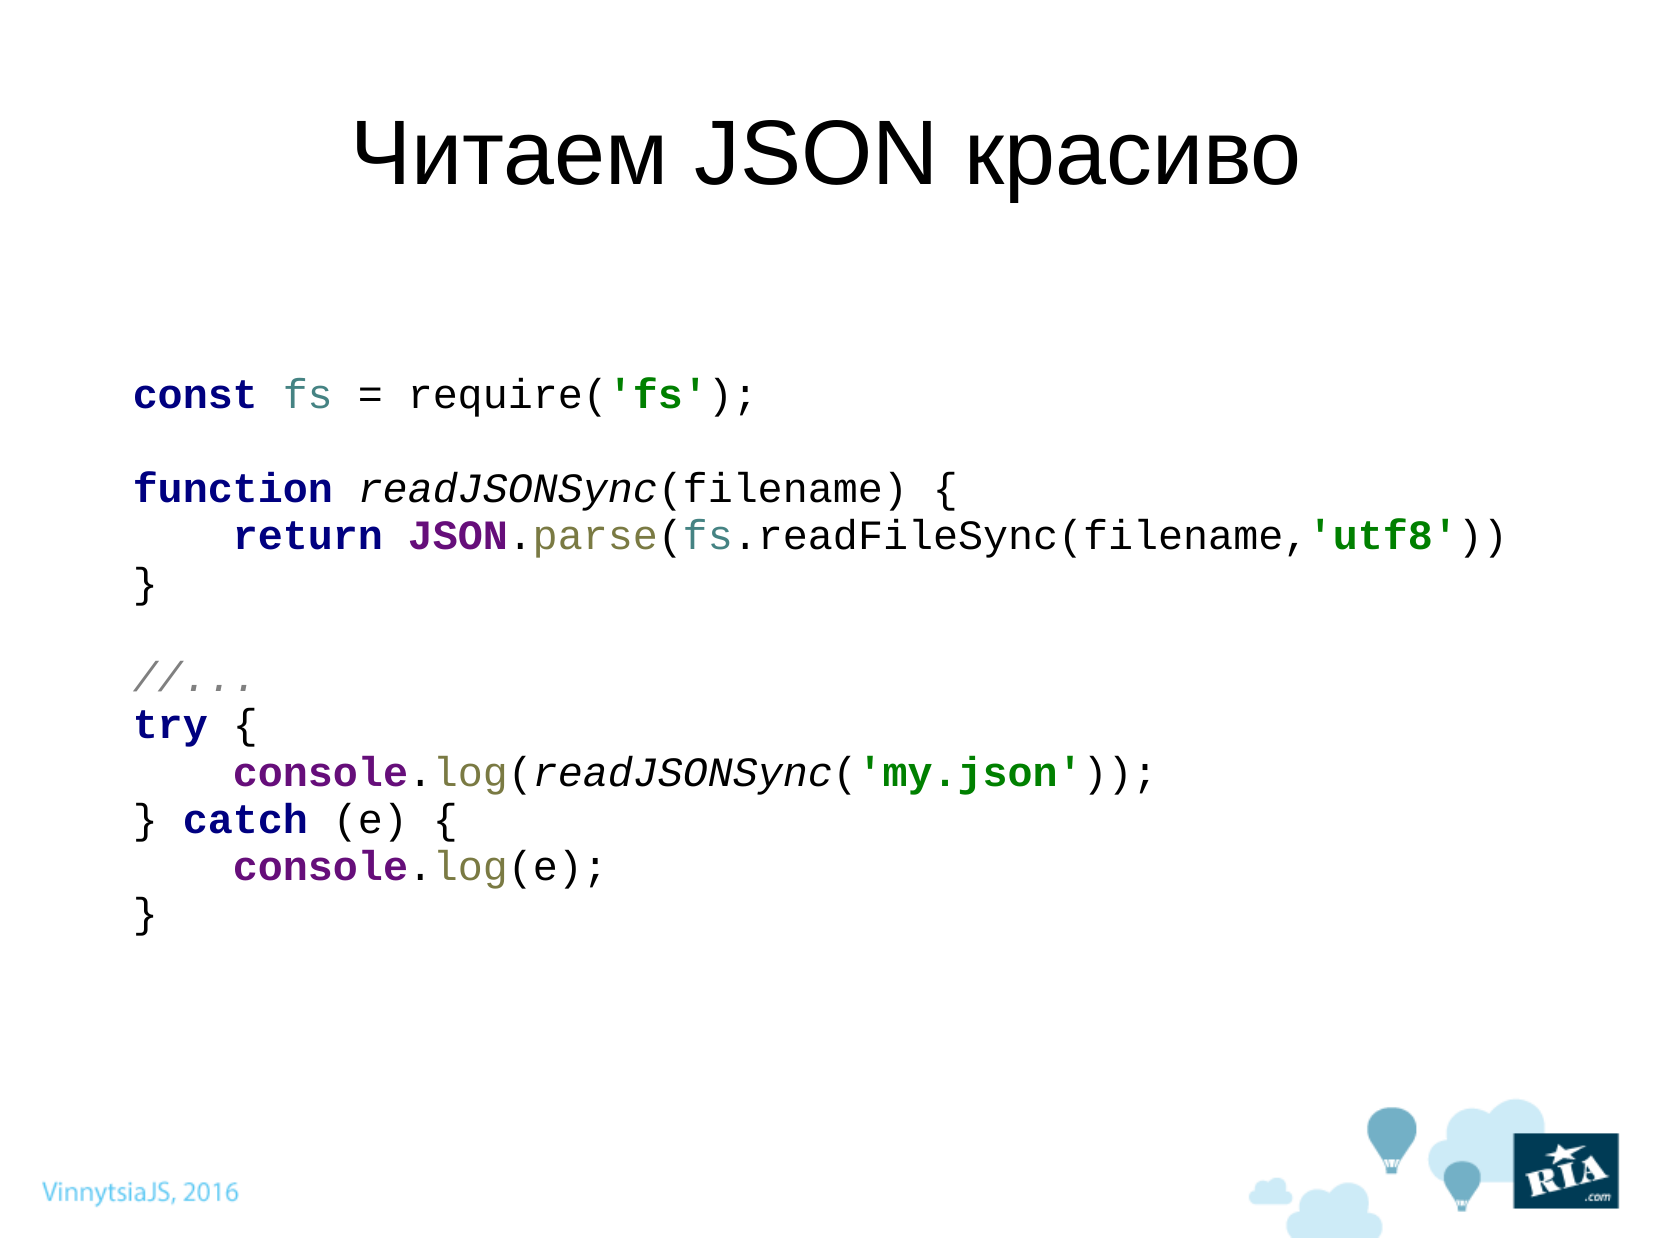

# Читаем JSON красиво
const fs = require('fs');
function readJSONSync(filename) {
 return JSON.parse(fs.readFileSync(filename,'utf8'))
}
//...
try {
 console.log(readJSONSync('my.json'));
} catch (e) {
 console.log(e);
}